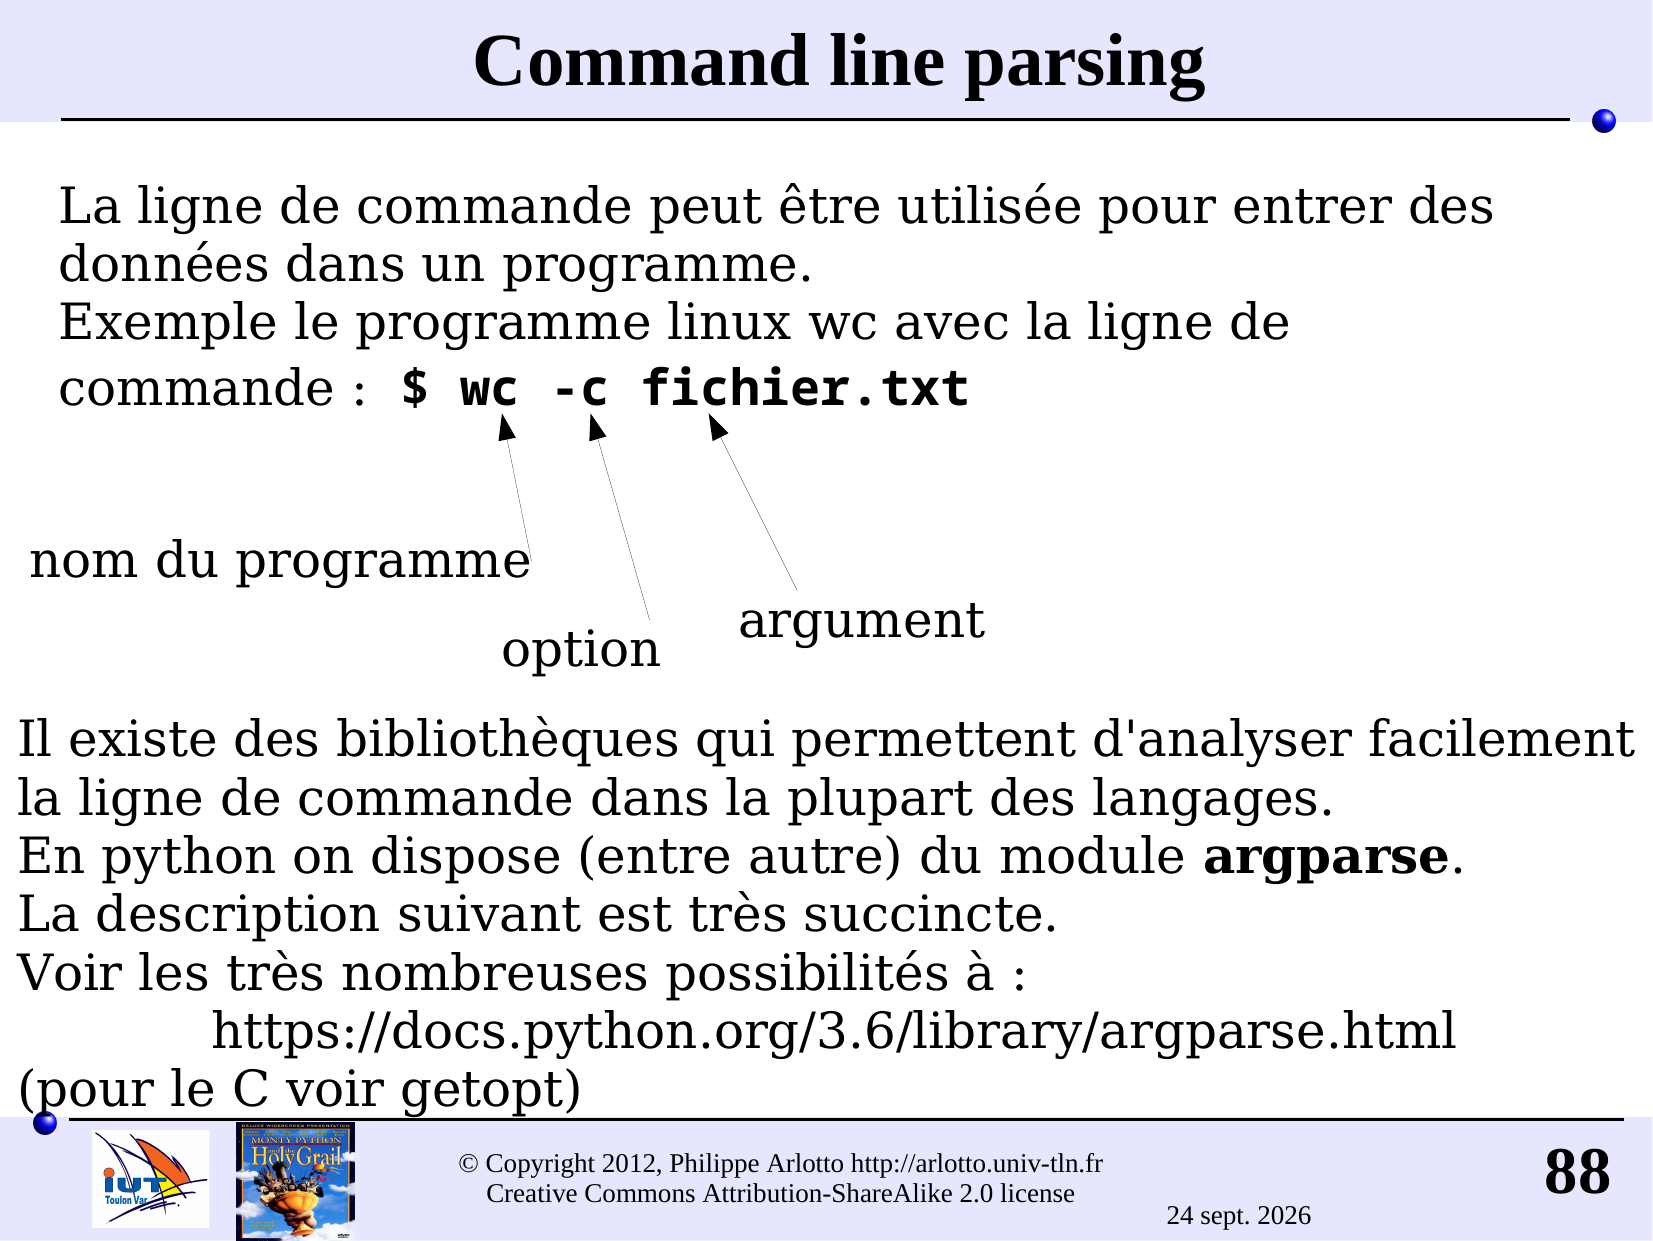

# Command line parsing
La ligne de commande peut être utilisée pour entrer des données dans un programme.
Exemple le programme linux wc avec la ligne de commande : $ wc -c fichier.txt
nom du programme
argument
option
Il existe des bibliothèques qui permettent d'analyser facilement
la ligne de commande dans la plupart des langages.
En python on dispose (entre autre) du module argparse.
La description suivant est très succincte.
Voir les très nombreuses possibilités à :
https://docs.python.org/3.6/library/argparse.html
(pour le C voir getopt)